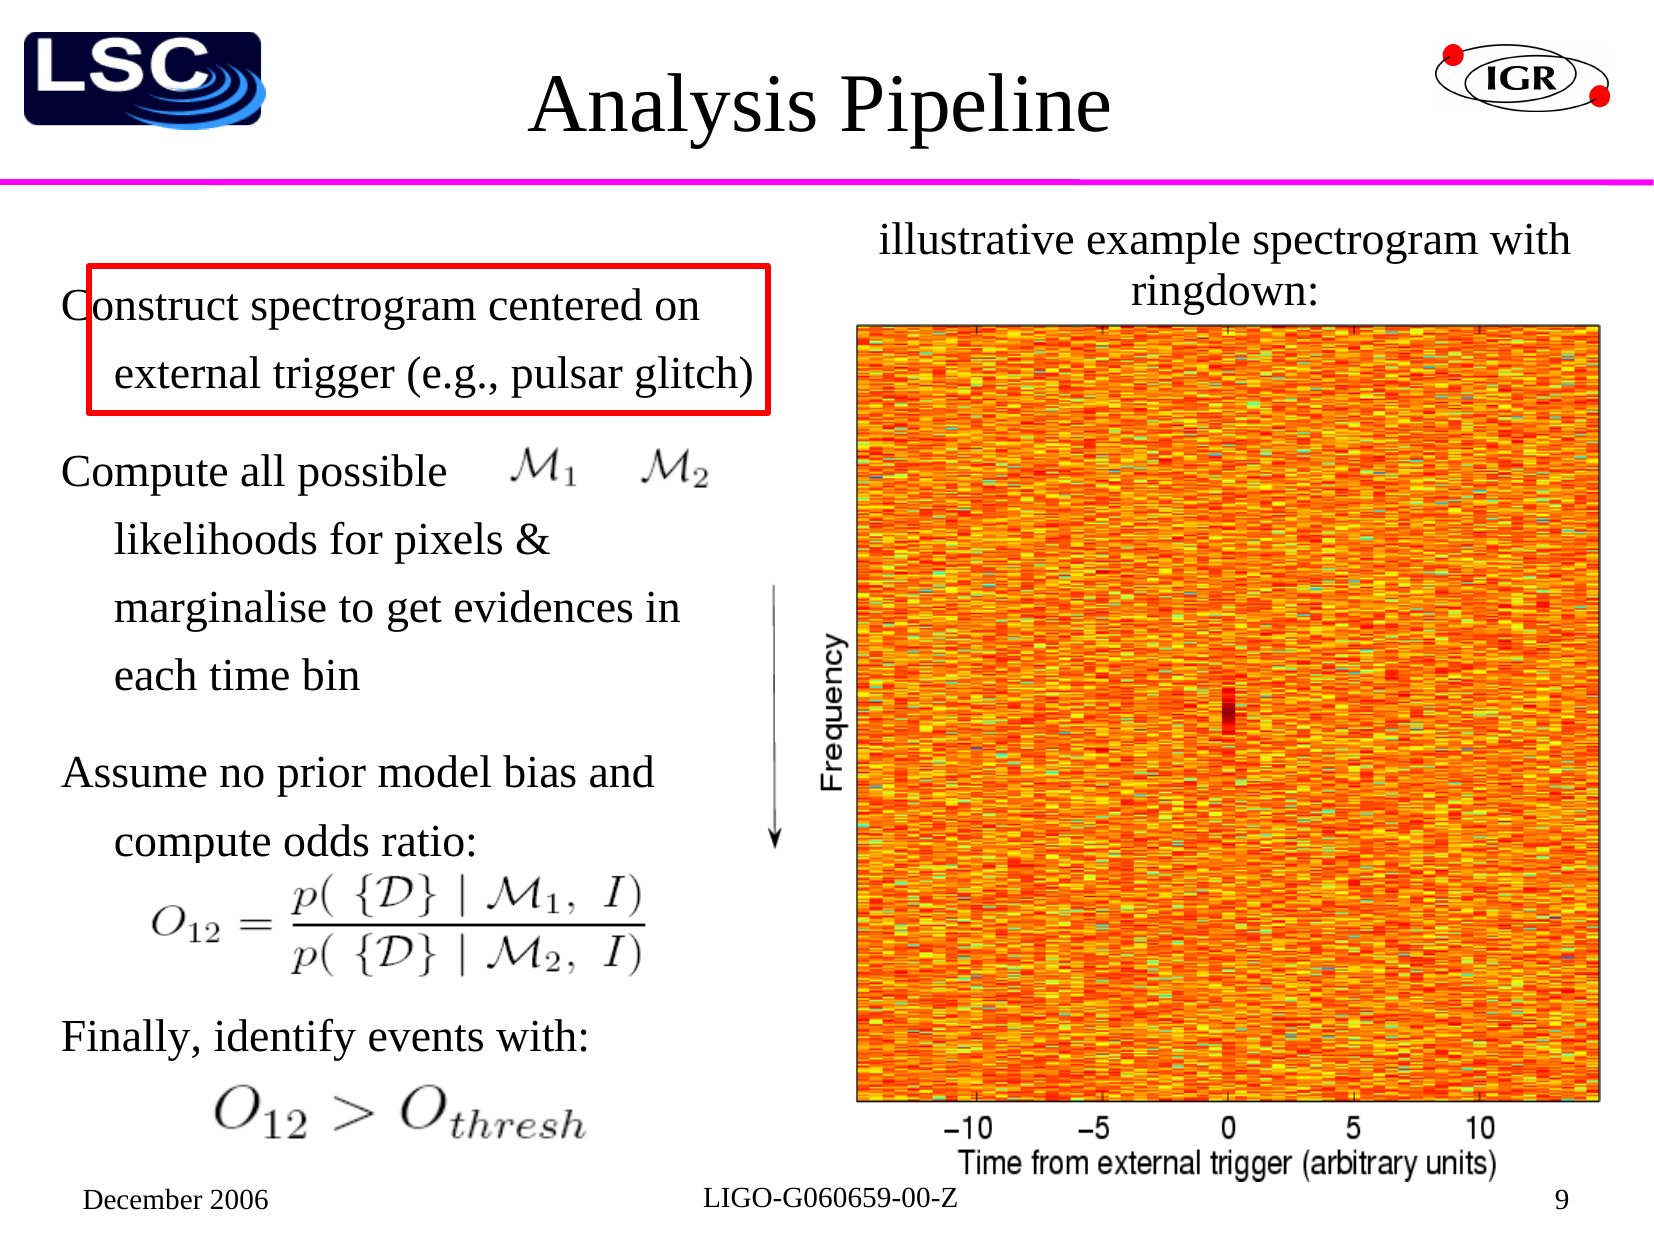

# Analysis Pipeline
illustrative example spectrogram with ringdown:
Construct spectrogram centered on external trigger (e.g., pulsar glitch)
Compute all possible & likelihoods for pixels & marginalise to get evidences in each time bin
Assume no prior model bias and compute odds ratio:
Finally, identify events with:
December 2006
9
LIGO-G060659-00-Z